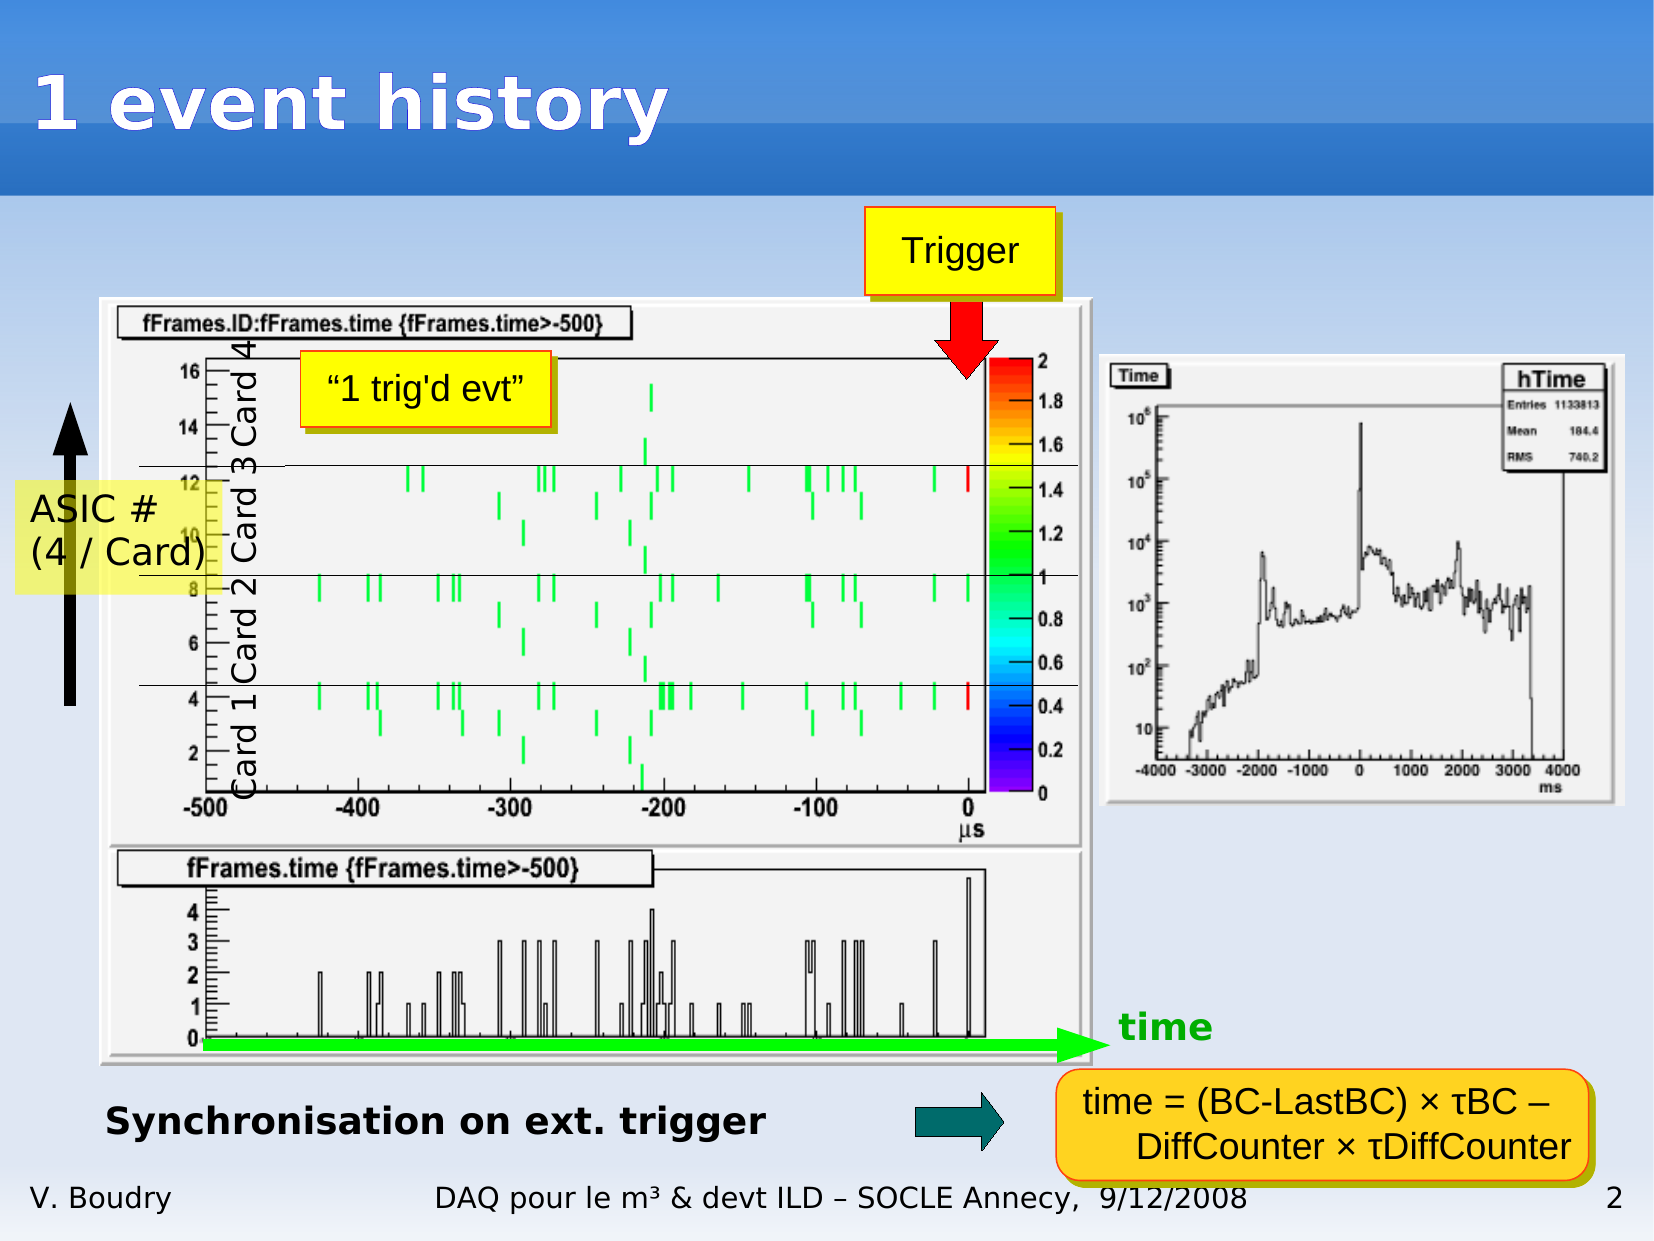

# 1 event history
Trigger
Card 4
“1 trig'd evt”
Card 3
ASIC #
(4 / Card)
Card 2
Card 1
time
time = (BC-LastBC) × τBC – DiffCounter × τDiffCounter
 Synchronisation on ext. trigger
DAQ pour le m³ & devt ILD – SOCLE Annecy, 9/12/2008
2